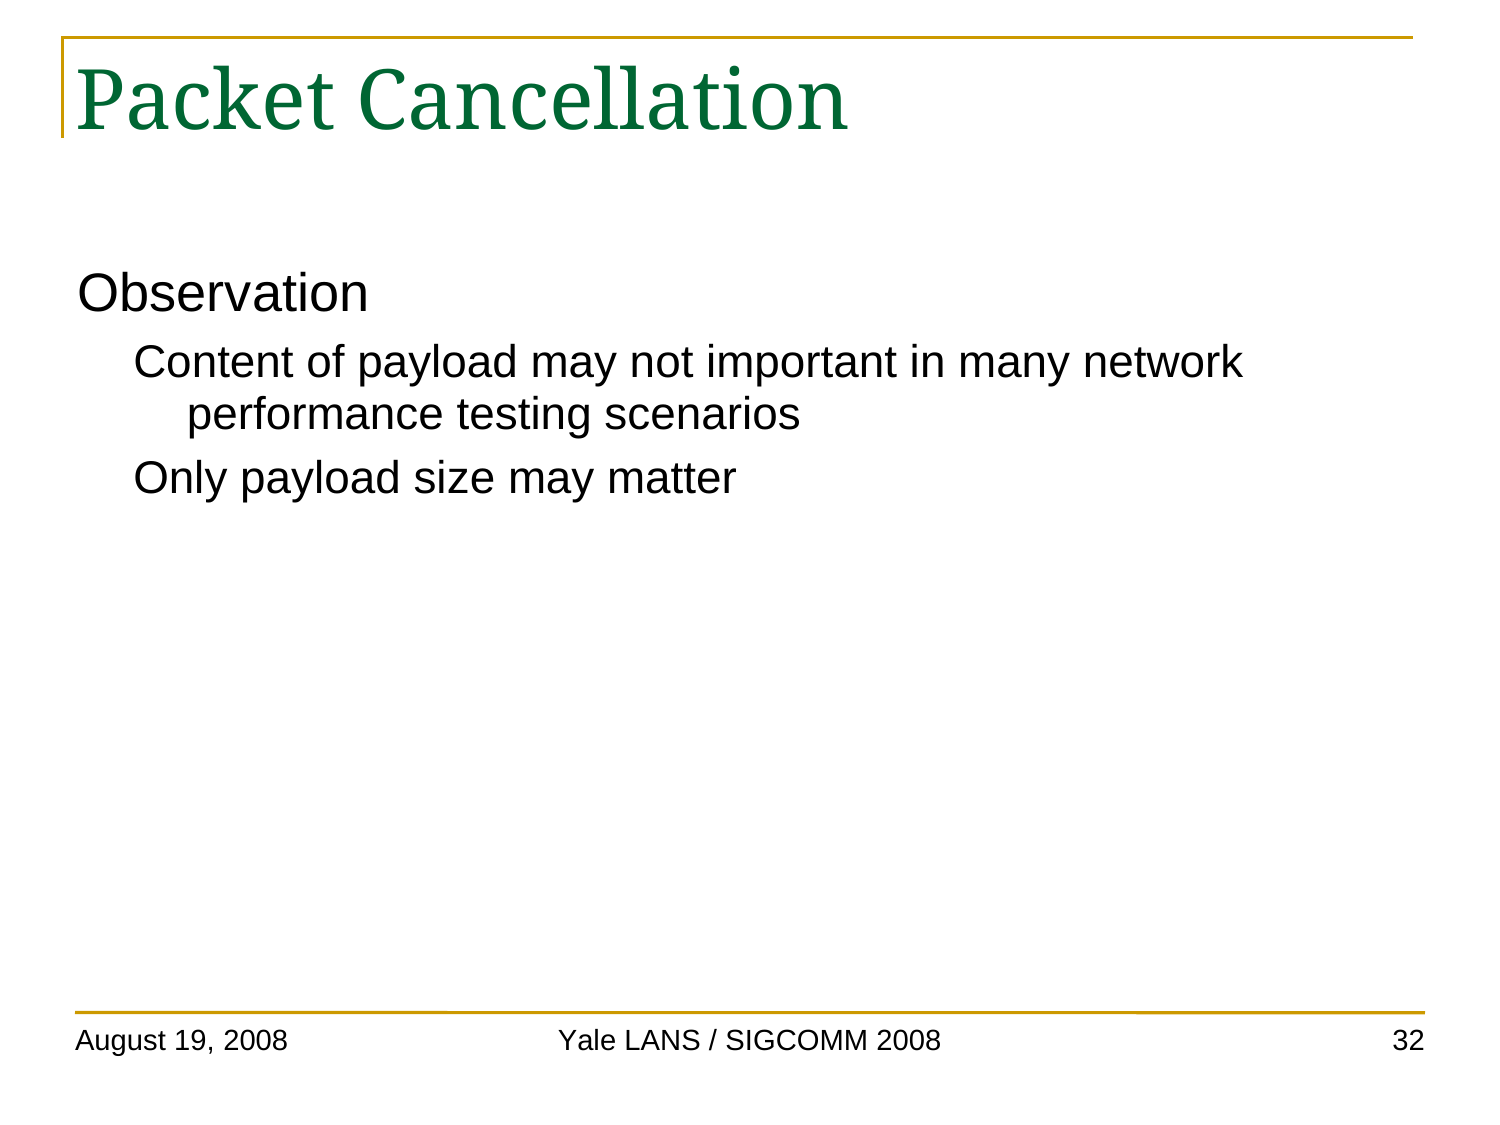

Packet Cancellation
# Observation
Content of payload may not important in many network performance testing scenarios
Only payload size may matter
August 19, 2008
Yale LANS / SIGCOMM 2008
32